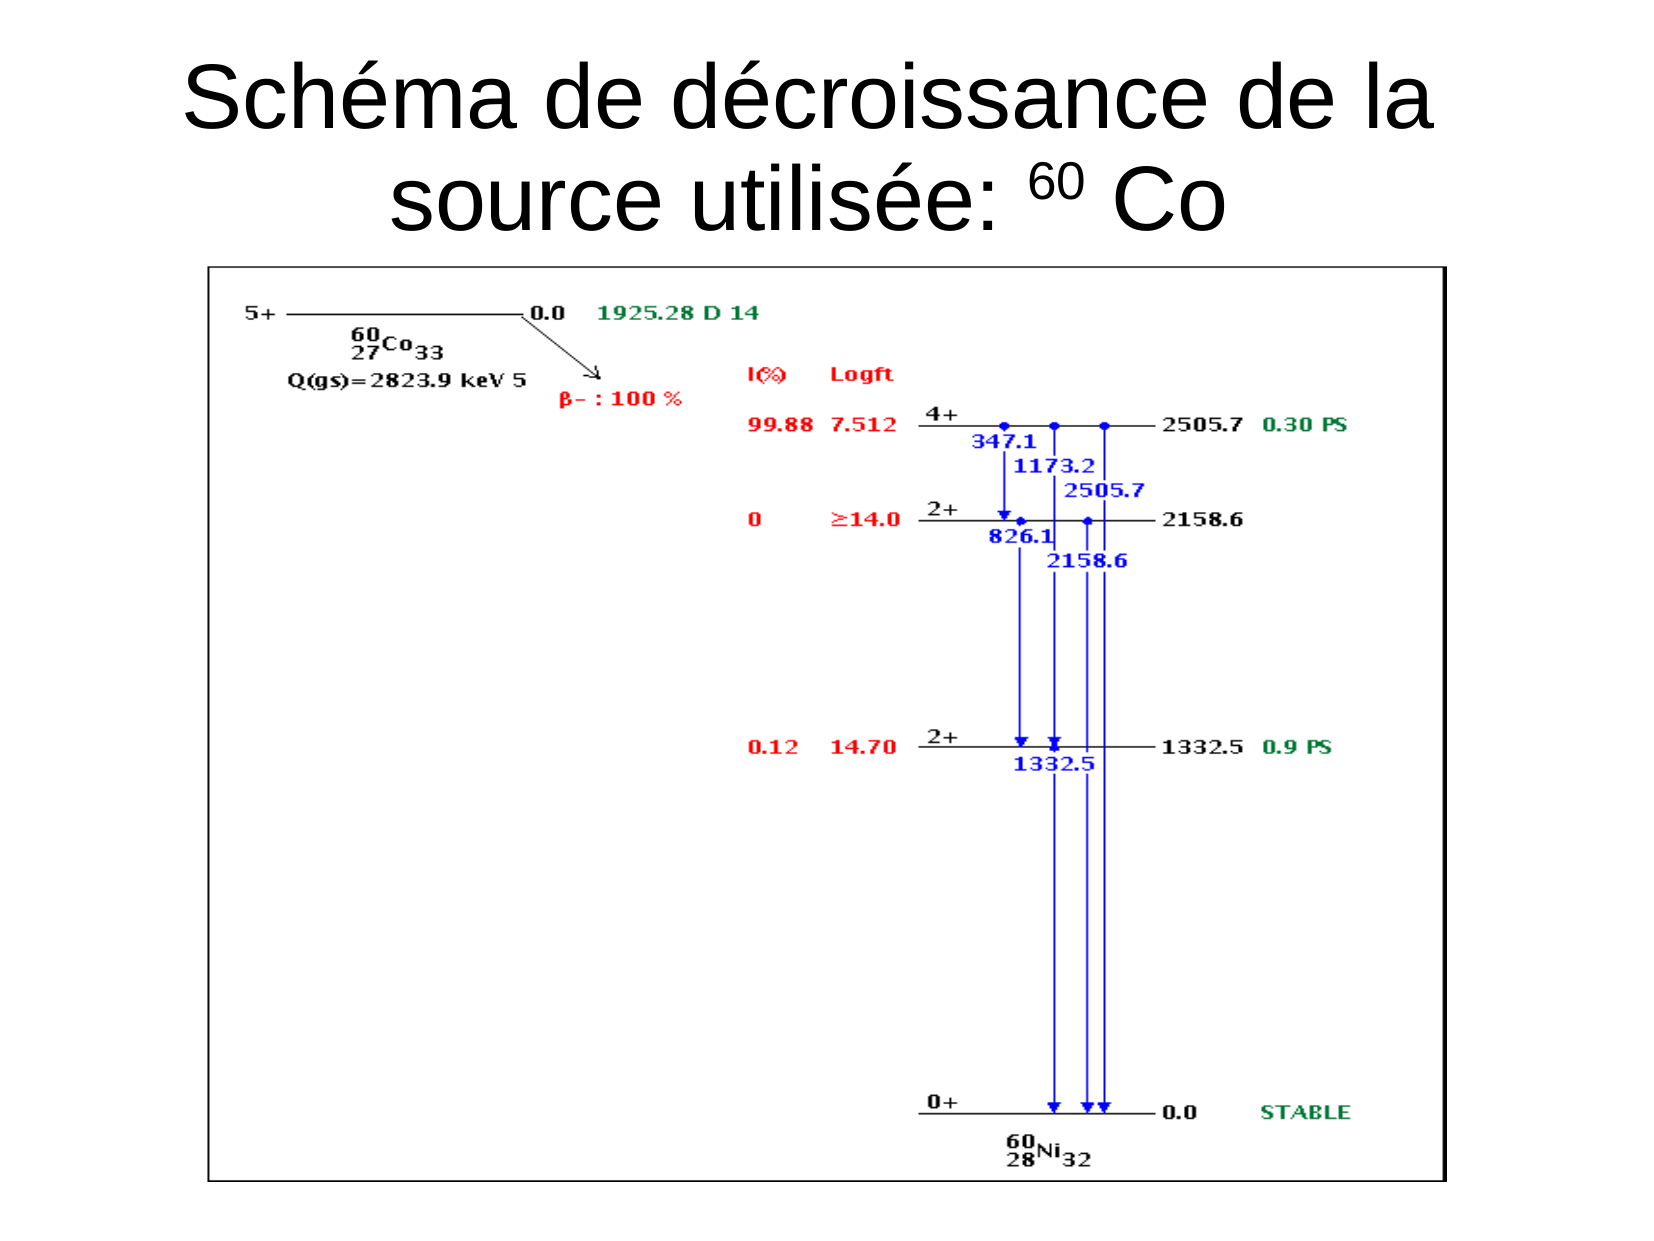

# Schéma de décroissance de la source utilisée: 60 Co